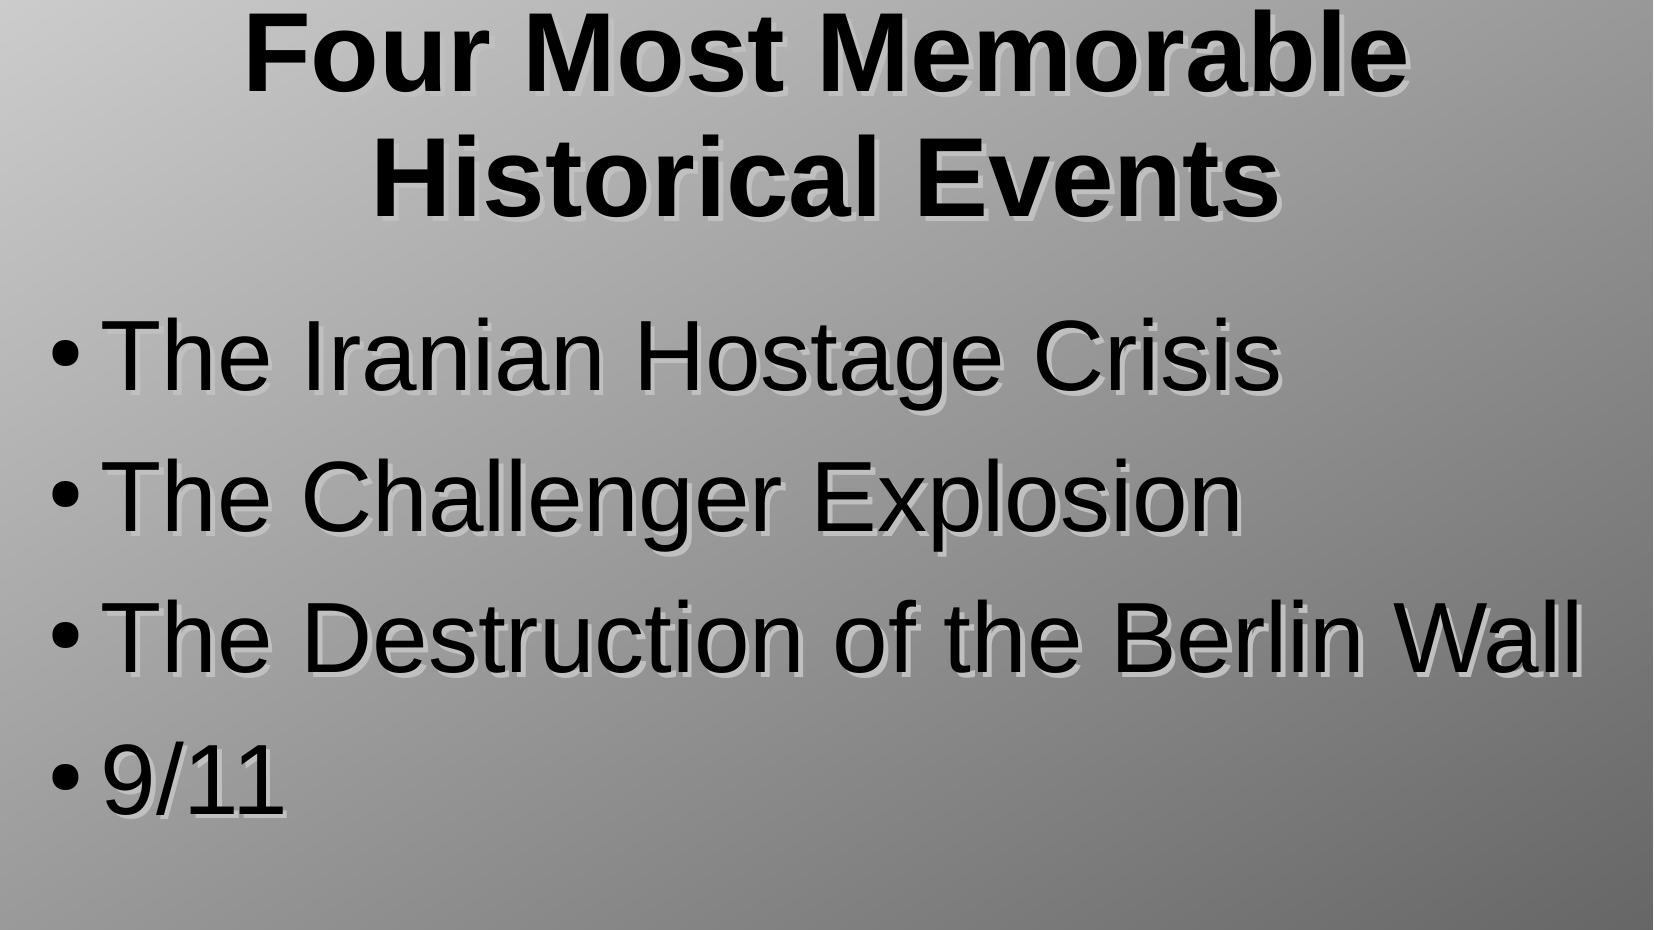

# Four Most Memorable Historical Events
The Iranian Hostage Crisis
The Challenger Explosion
The Destruction of the Berlin Wall
9/11